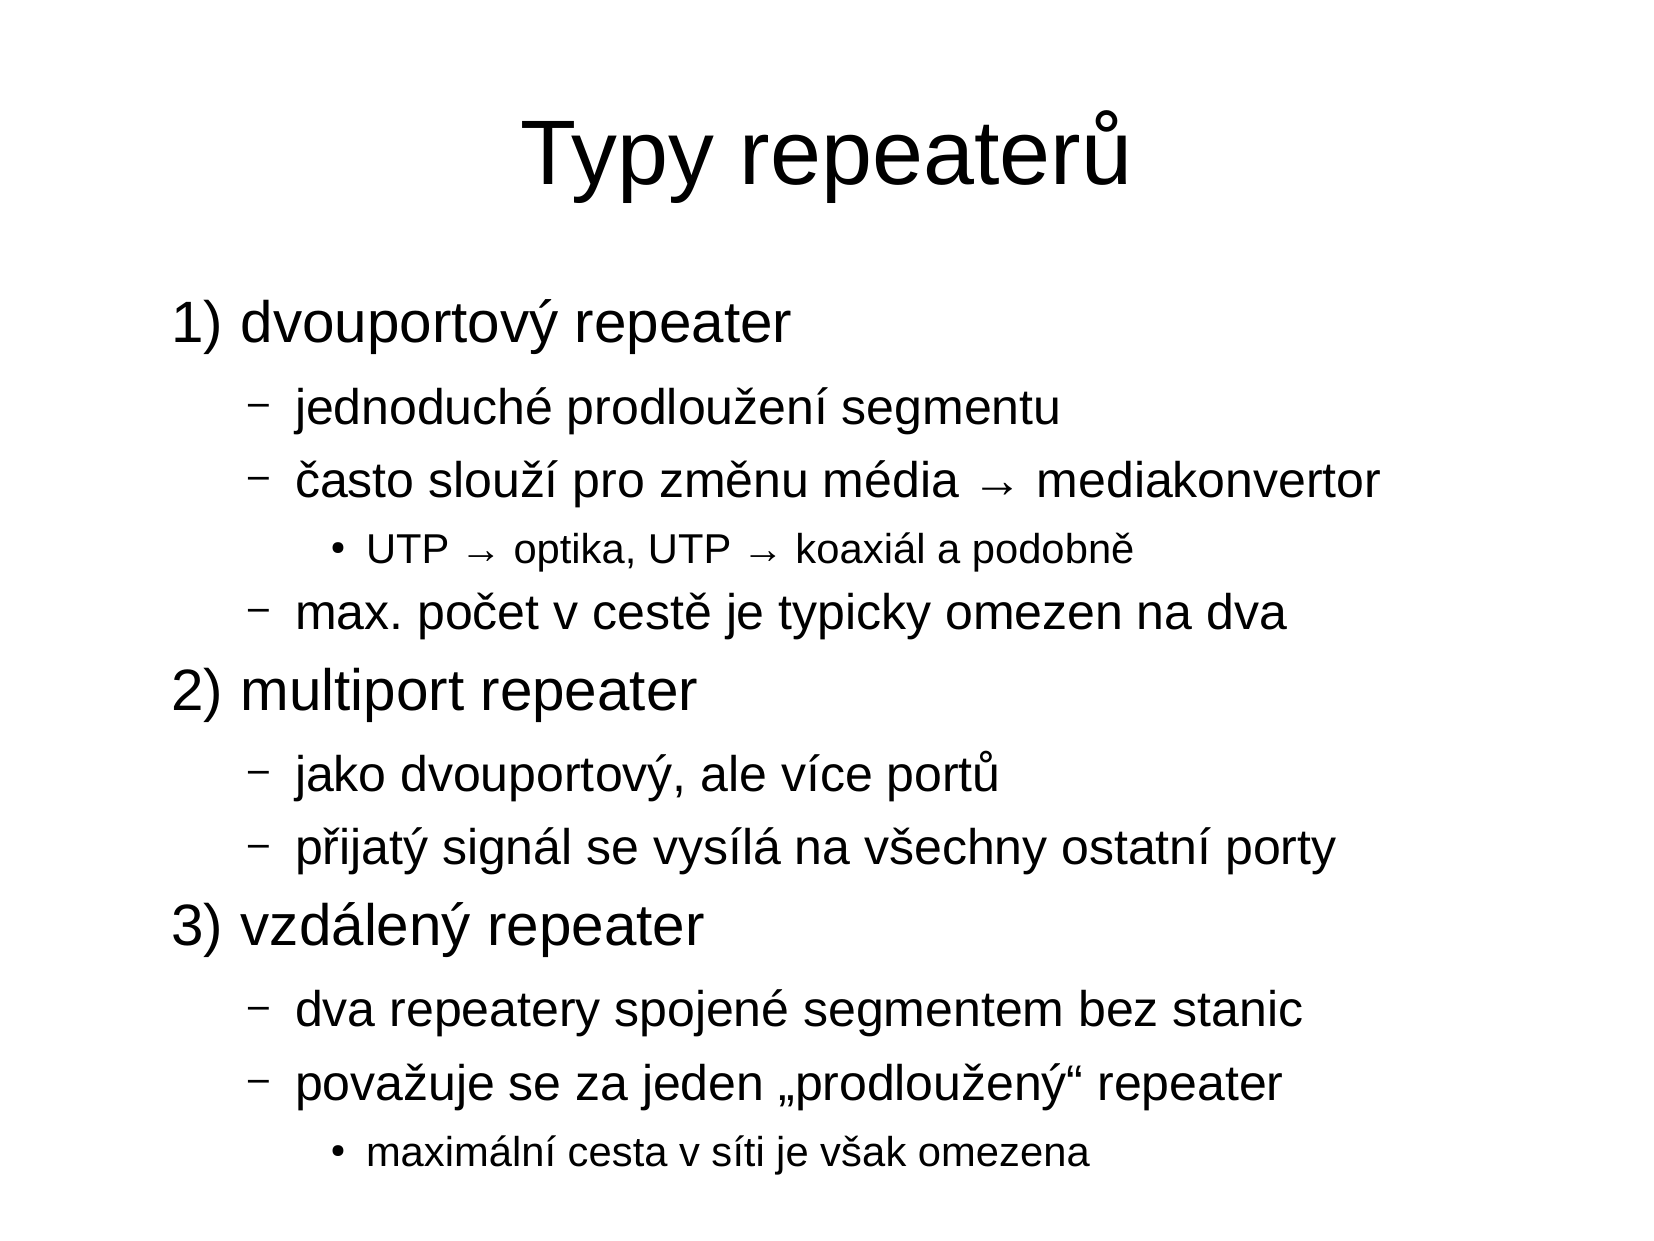

# Typy repeaterů
 dvouportový repeater
jednoduché prodloužení segmentu
často slouží pro změnu média → mediakonvertor
UTP → optika, UTP → koaxiál a podobně
max. počet v cestě je typicky omezen na dva
 multiport repeater
jako dvouportový, ale více portů
přijatý signál se vysílá na všechny ostatní porty
 vzdálený repeater
dva repeatery spojené segmentem bez stanic
považuje se za jeden „prodloužený“ repeater
maximální cesta v síti je však omezena